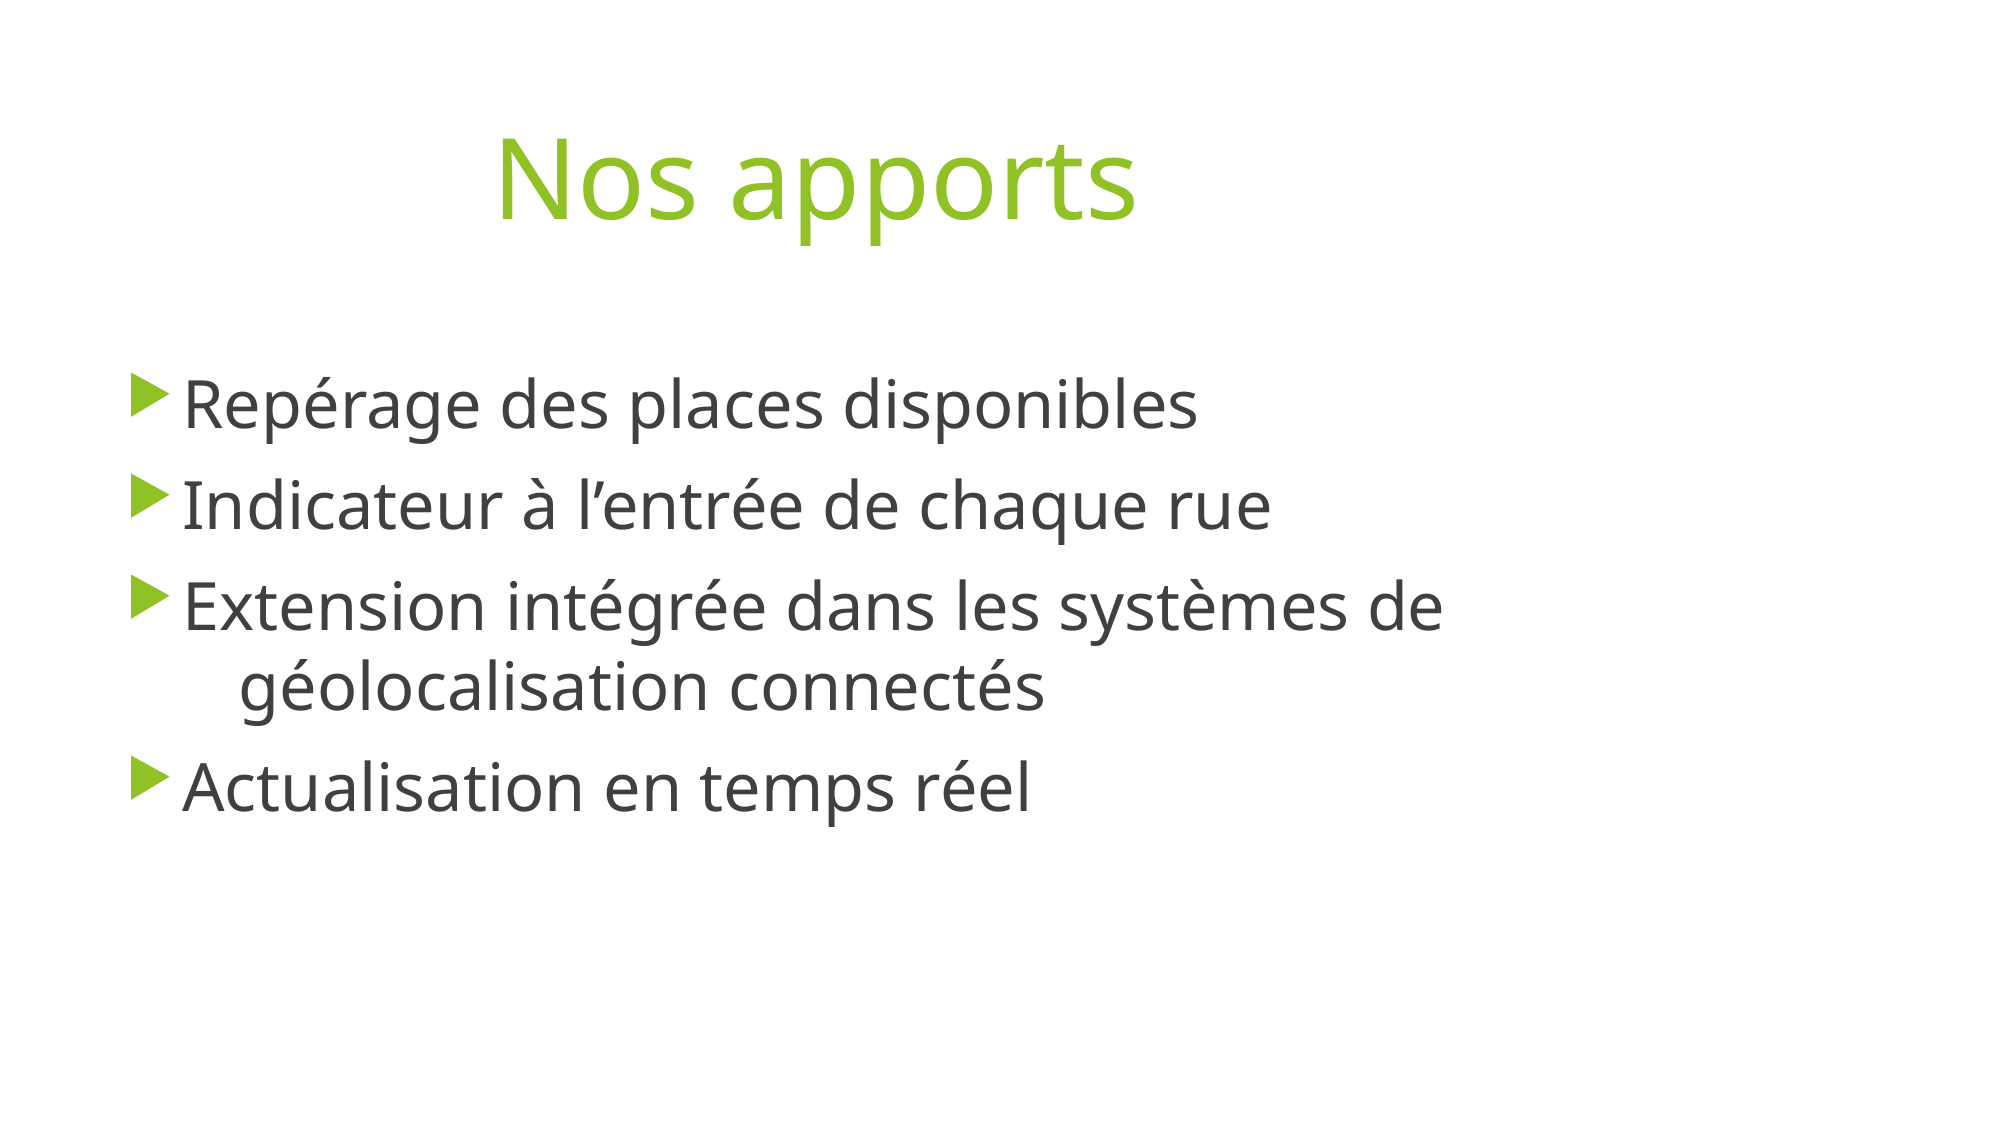

# Nos apports
Repérage des places disponibles
Indicateur à l’entrée de chaque rue
Extension intégrée dans les systèmes de géolocalisation connectés
Actualisation en temps réel